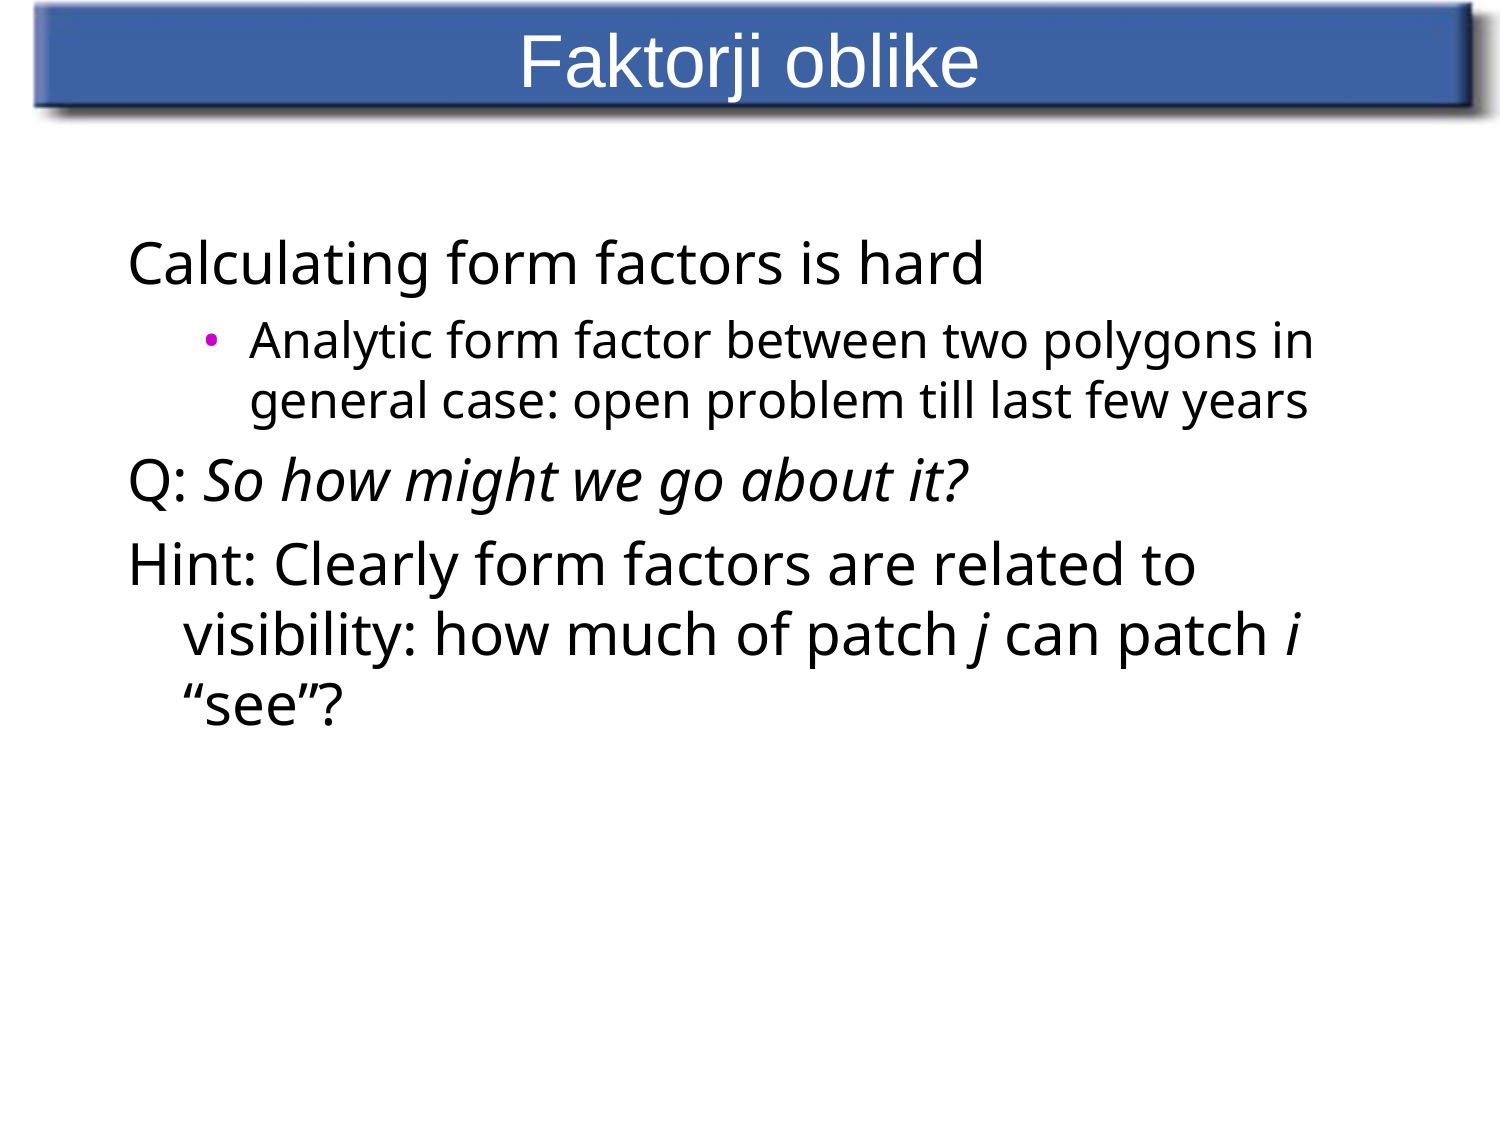

# Faktorji oblike
Calculating form factors is hard
Analytic form factor between two polygons in general case: open problem till last few years
Q: So how might we go about it?
Hint: Clearly form factors are related to visibility: how much of patch j can patch i “see”?